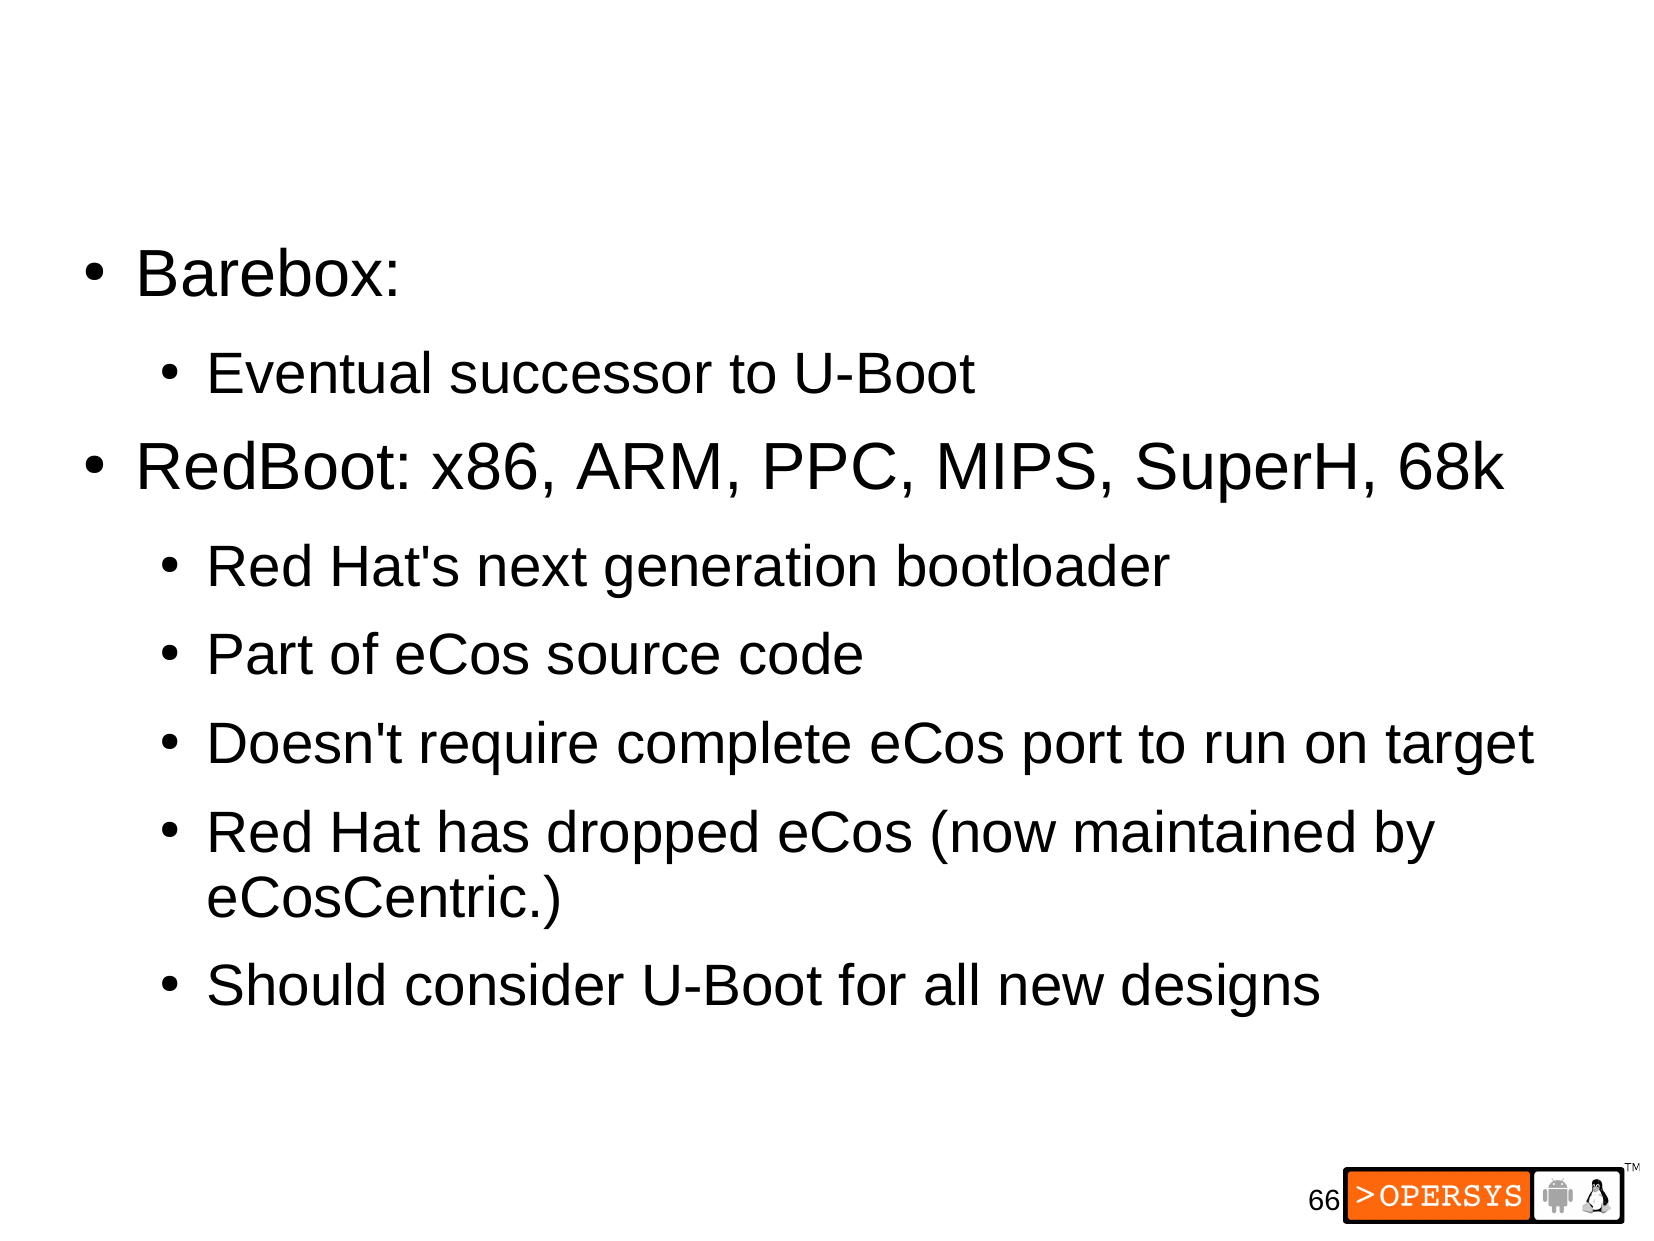

# Barebox:
Eventual successor to U-Boot
RedBoot: x86, ARM, PPC, MIPS, SuperH, 68k
Red Hat's next generation bootloader
Part of eCos source code
Doesn't require complete eCos port to run on target
Red Hat has dropped eCos (now maintained by eCosCentric.)
Should consider U-Boot for all new designs